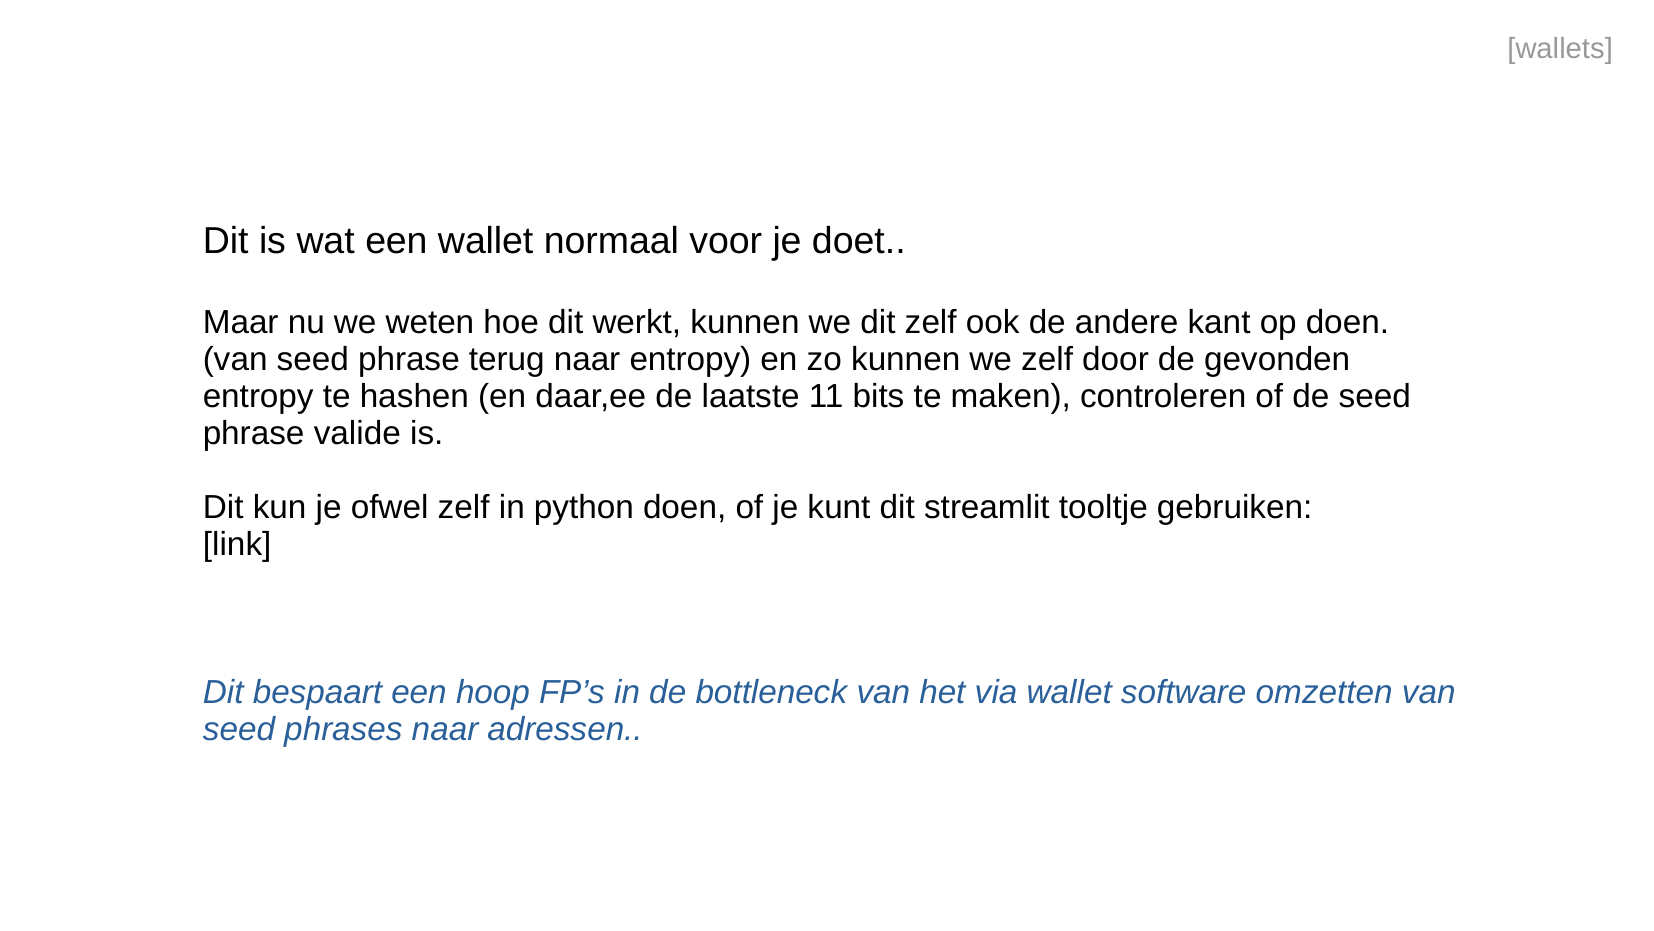

[wallets]
Dit is wat een wallet normaal voor je doet..
Maar nu we weten hoe dit werkt, kunnen we dit zelf ook de andere kant op doen.
(van seed phrase terug naar entropy) en zo kunnen we zelf door de gevonden entropy te hashen (en daar,ee de laatste 11 bits te maken), controleren of de seed phrase valide is.
Dit kun je ofwel zelf in python doen, of je kunt dit streamlit tooltje gebruiken:
[link]
Dit bespaart een hoop FP’s in de bottleneck van het via wallet software omzetten van seed phrases naar adressen..